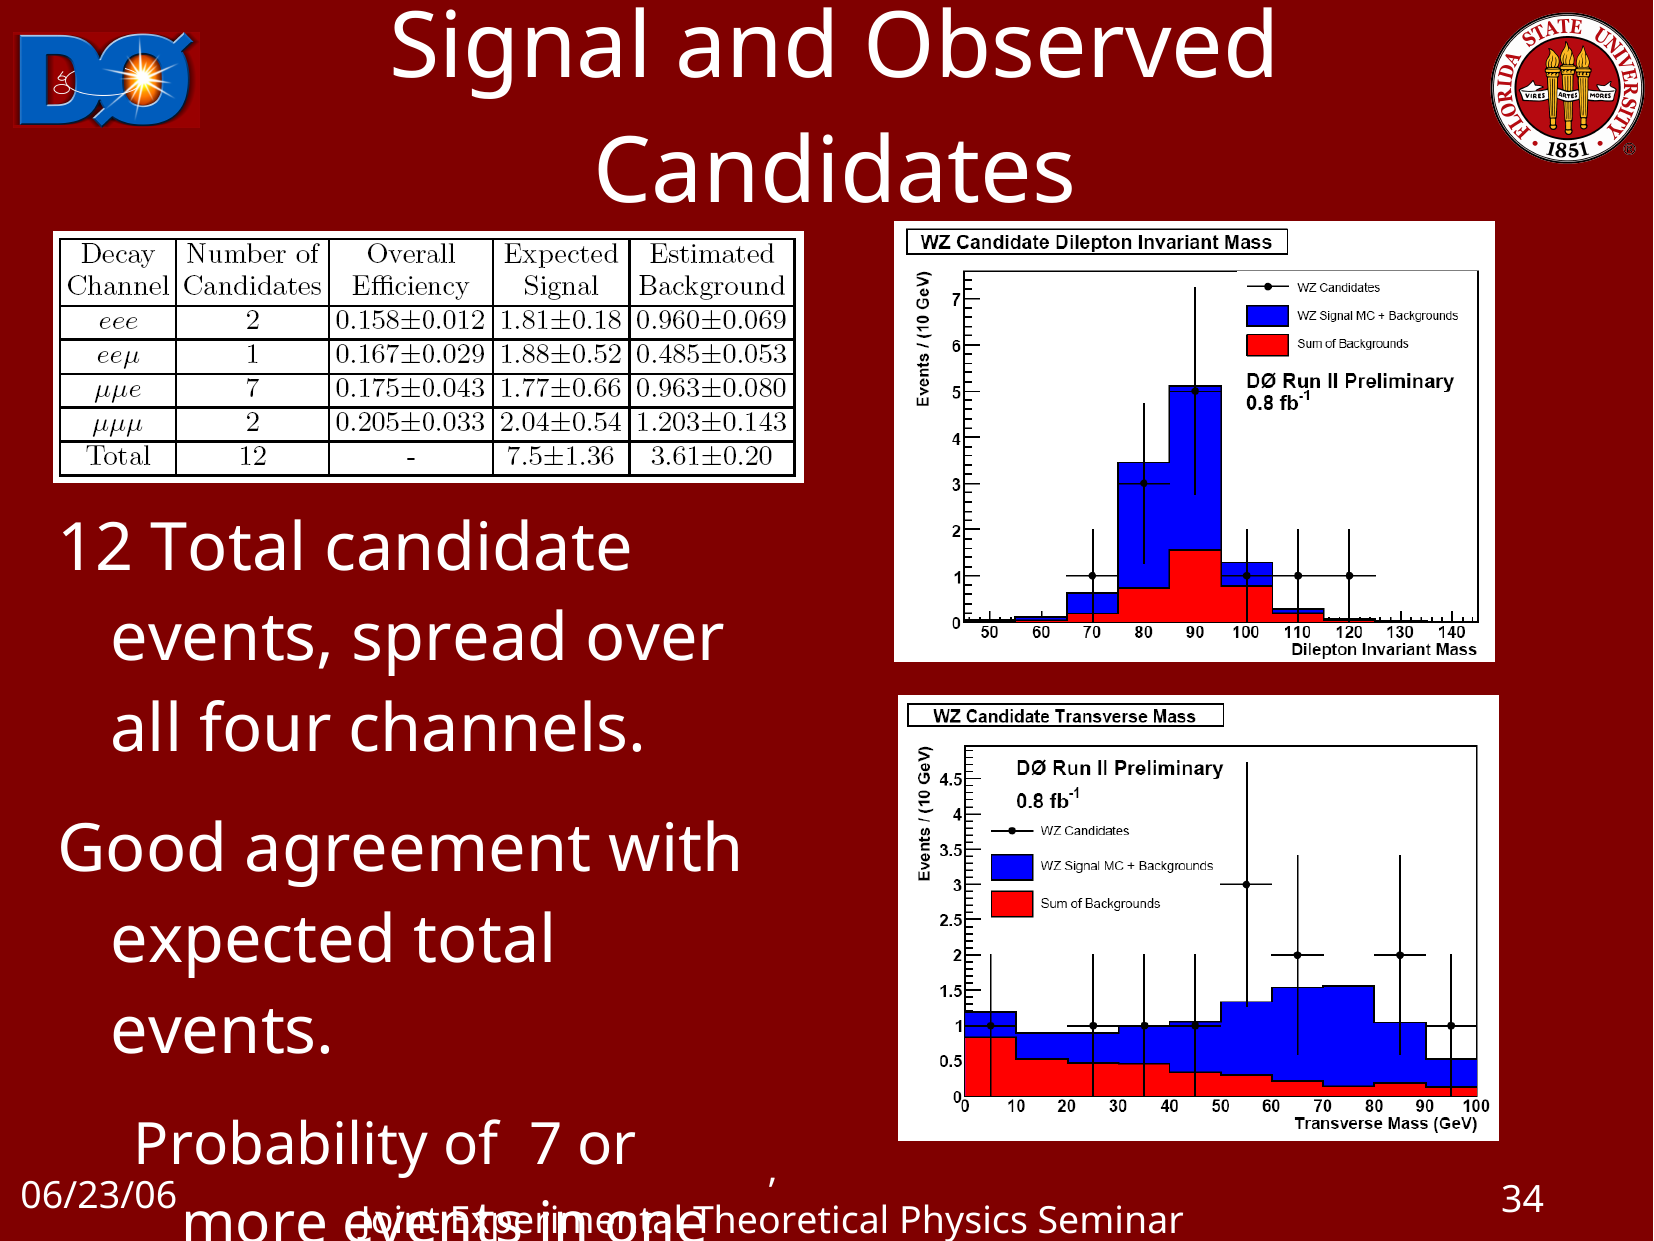

# Signal and Observed Candidates
12 Total candidate events, spread over all four channels.
Good agreement with expected total events.
Probability of 7 or more events in one channel 8.5%.